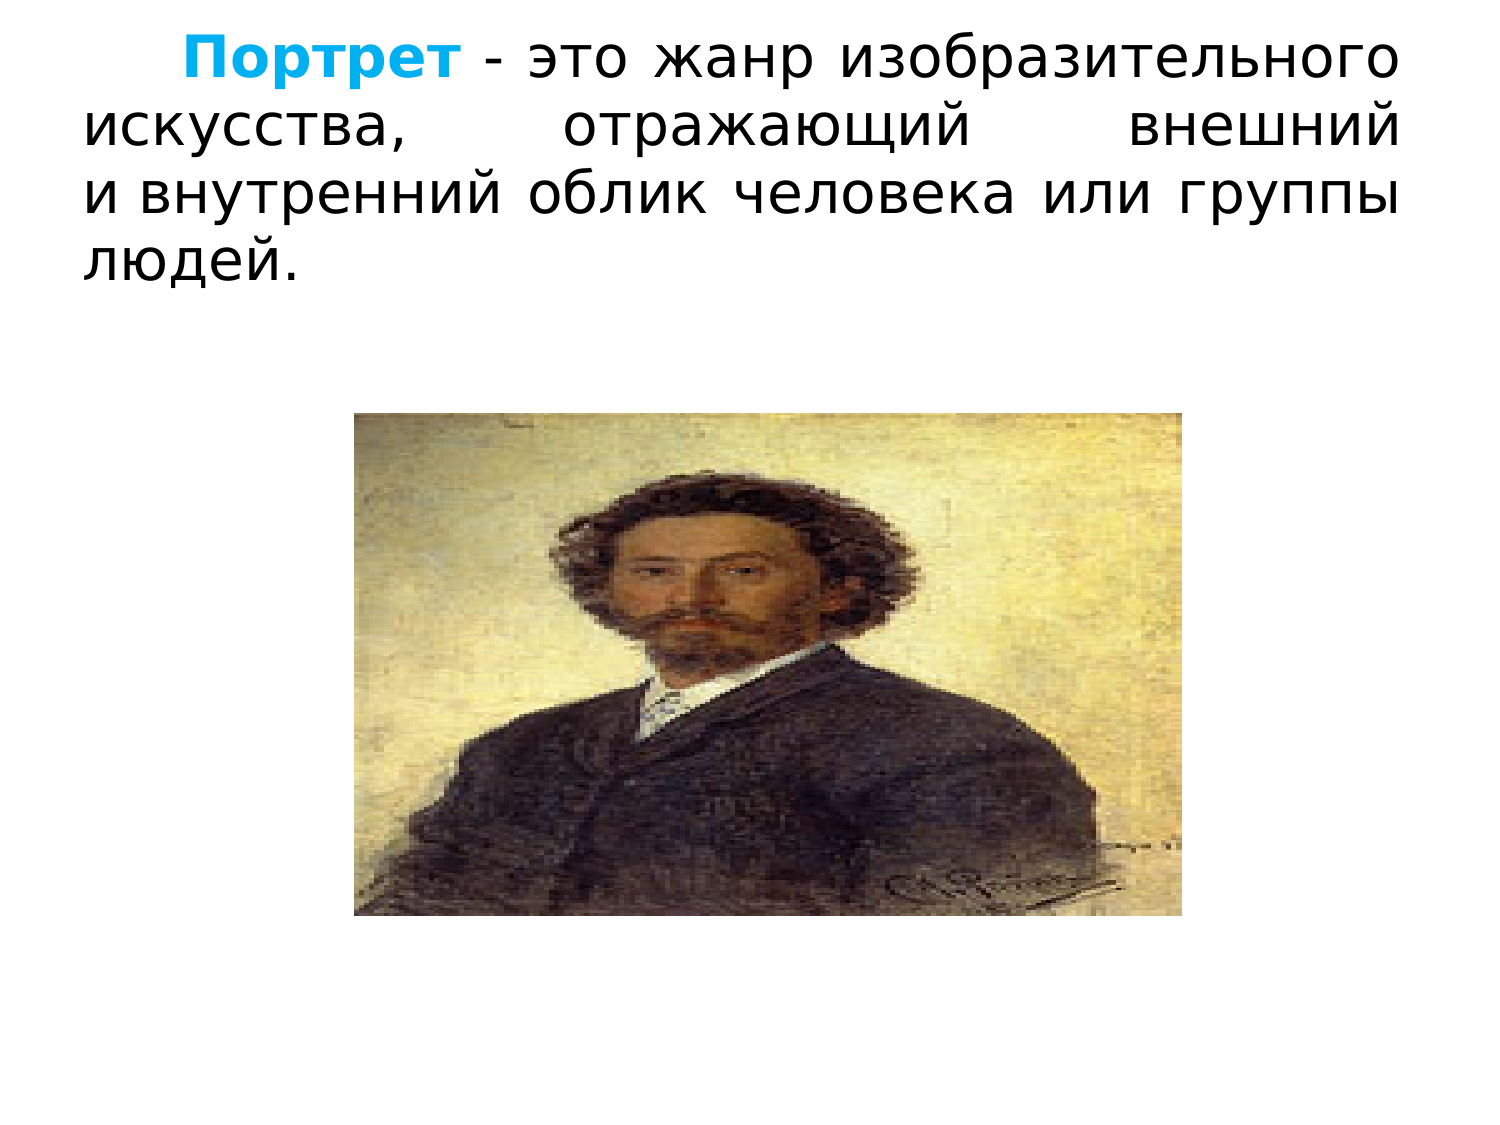

# Портрет - это жанр изобразительного искусства, отражающий внешний и внутренний облик человека или группы людей.